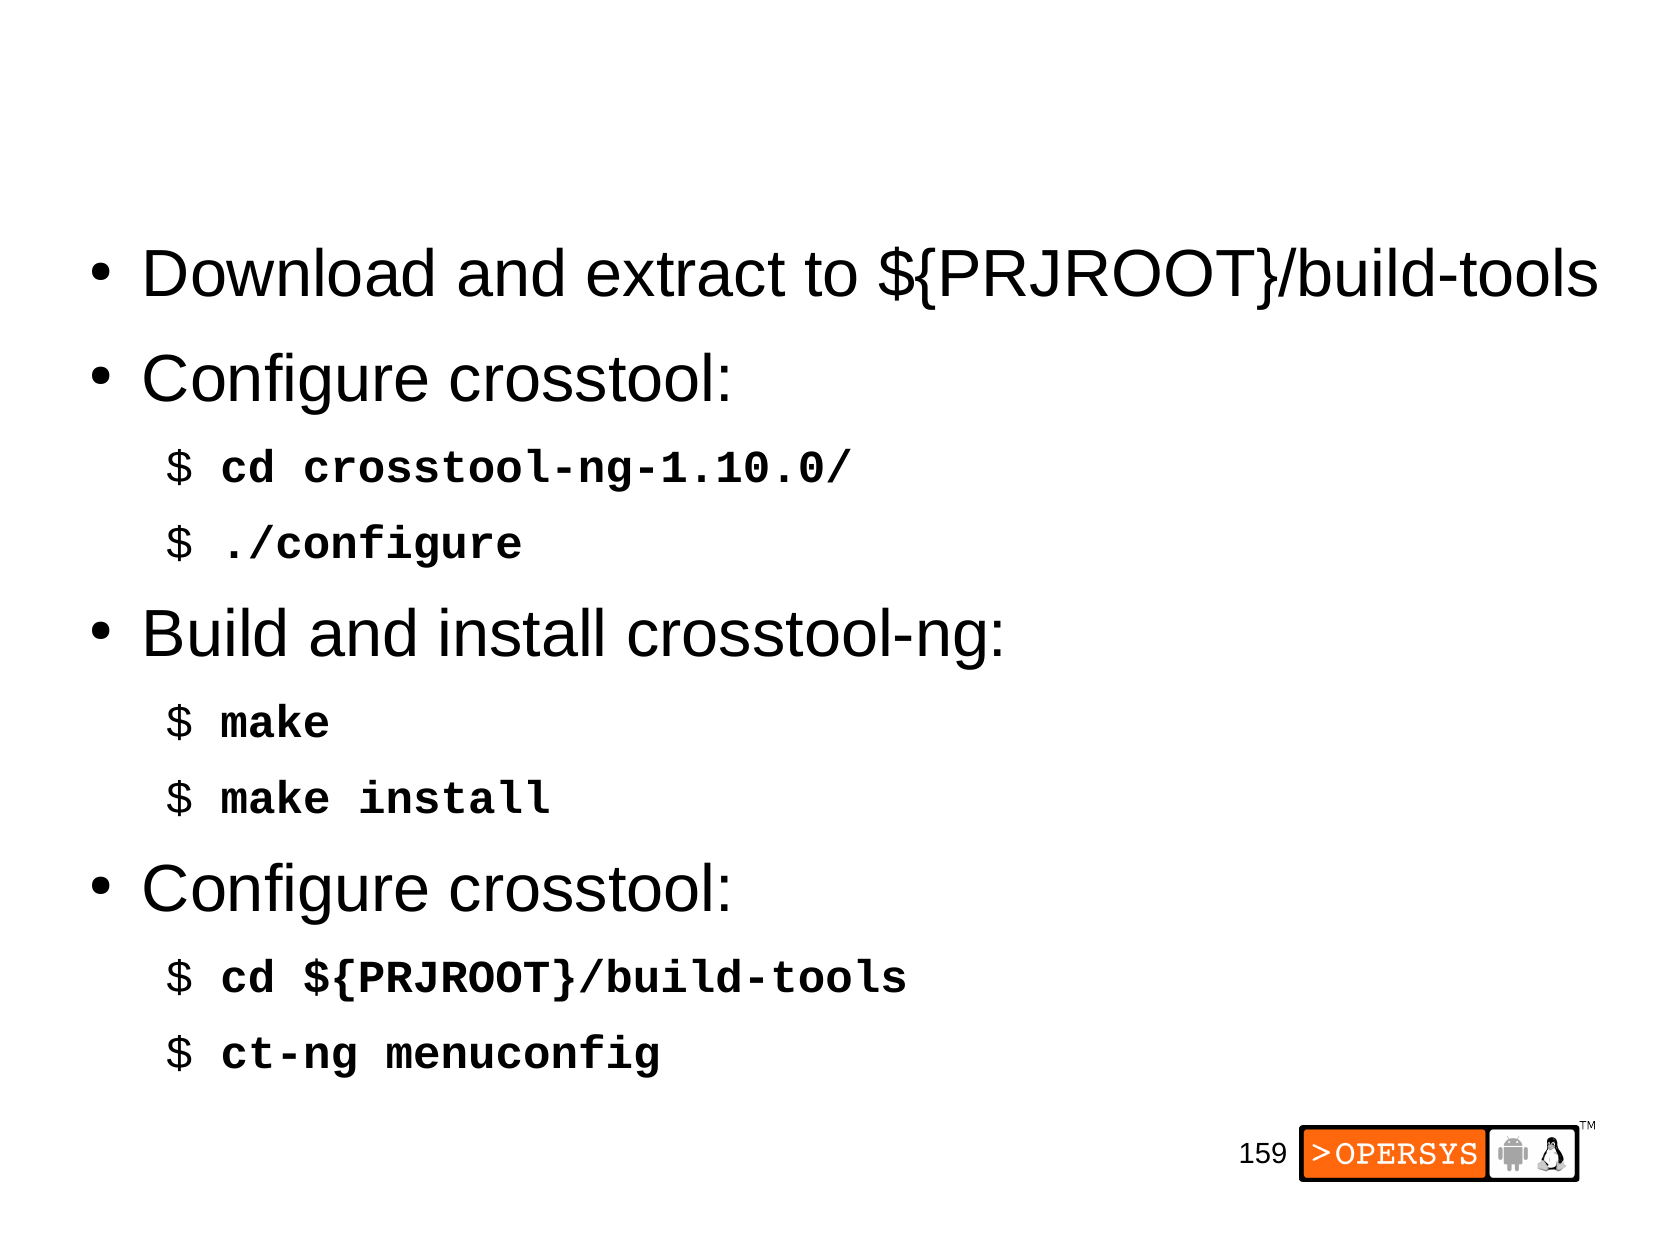

# Download and extract to ${PRJROOT}/build-tools
Configure crosstool:
$ cd crosstool-ng-1.10.0/
$ ./configure
Build and install crosstool-ng:
$ make
$ make install
Configure crosstool:
$ cd ${PRJROOT}/build-tools
$ ct-ng menuconfig